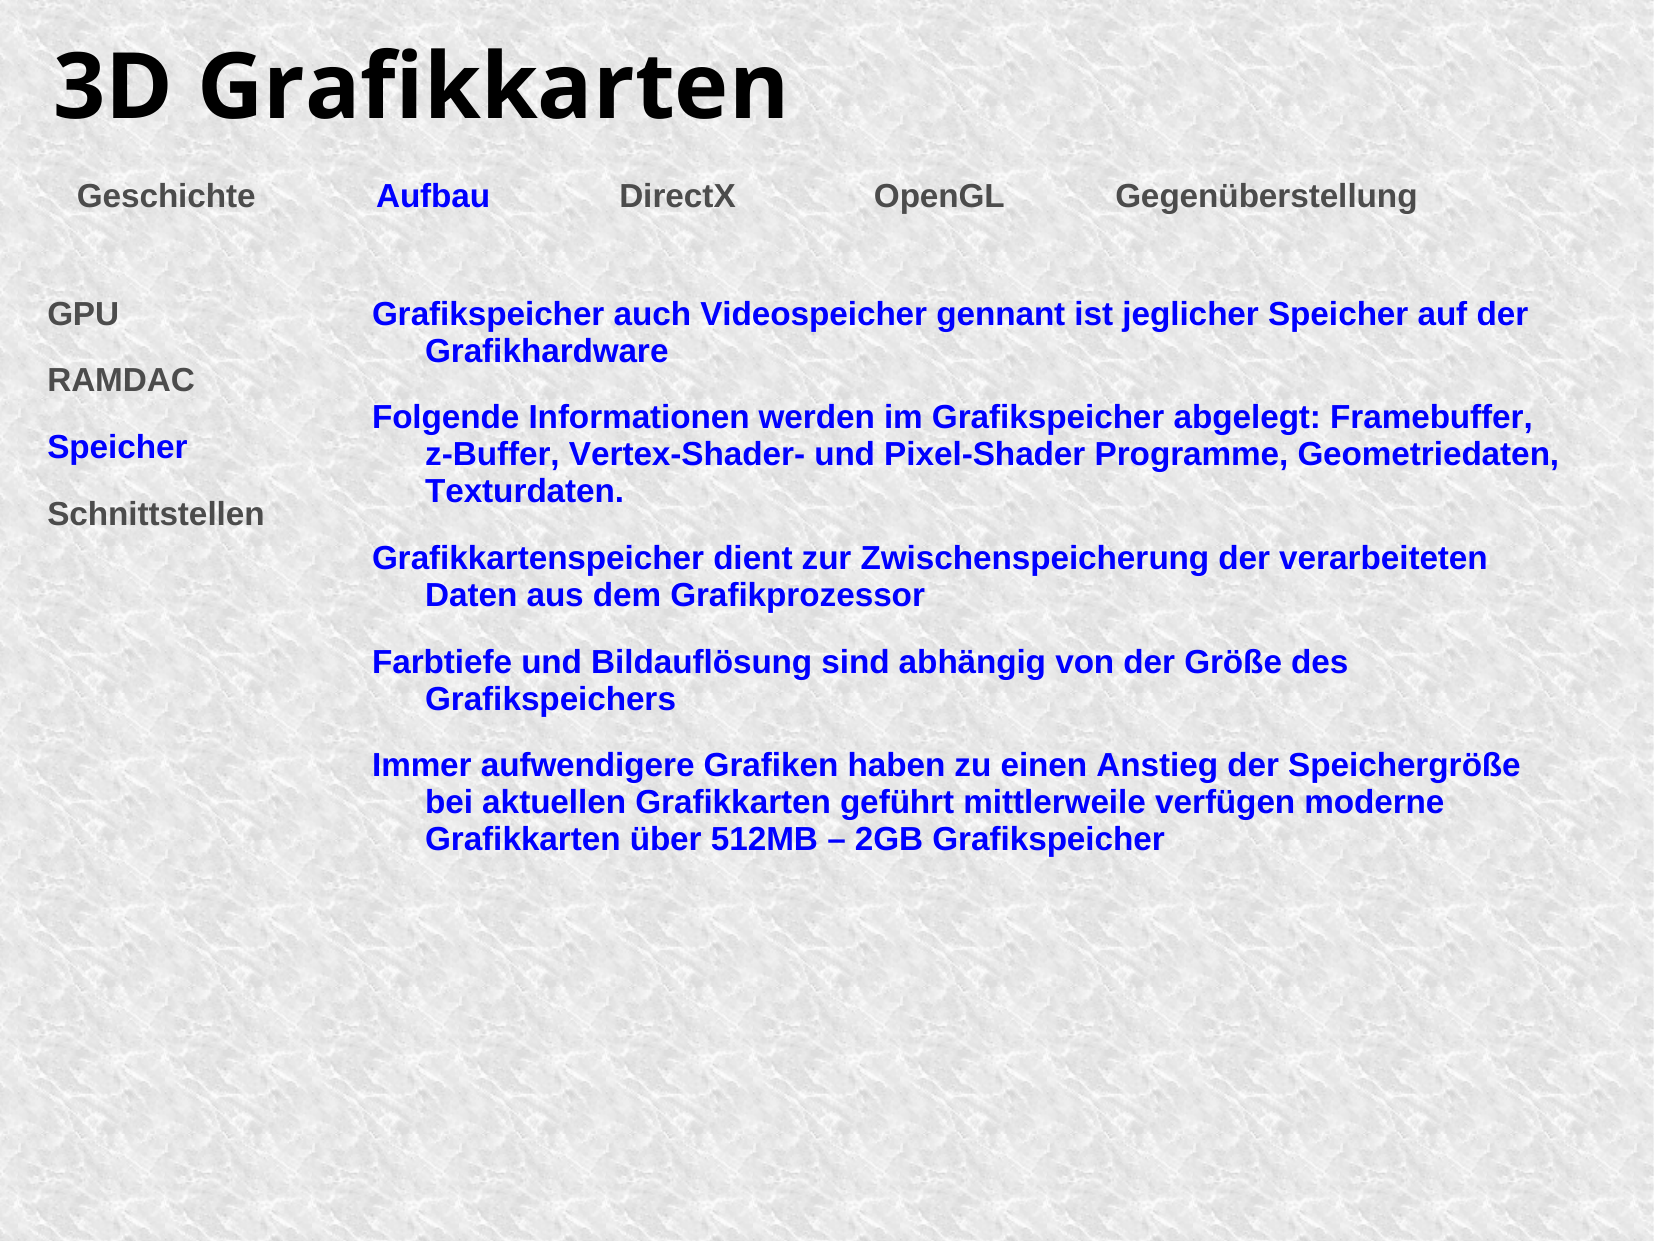

# 3D Grafikkarten
Geschichte Aufbau DirectX OpenGL Gegenüberstellung
GPU
RAMDAC
Speicher
Schnittstellen
Grafikspeicher auch Videospeicher gennant ist jeglicher Speicher auf der Grafikhardware
Folgende Informationen werden im Grafikspeicher abgelegt: Framebuffer, z-Buffer, Vertex-Shader- und Pixel-Shader Programme, Geometriedaten, Texturdaten.
Grafikkartenspeicher dient zur Zwischenspeicherung der verarbeiteten Daten aus dem Grafikprozessor
Farbtiefe und Bildauflösung sind abhängig von der Größe des Grafikspeichers
Immer aufwendigere Grafiken haben zu einen Anstieg der Speichergröße bei aktuellen Grafikkarten geführt mittlerweile verfügen moderne Grafikkarten über 512MB – 2GB Grafikspeicher